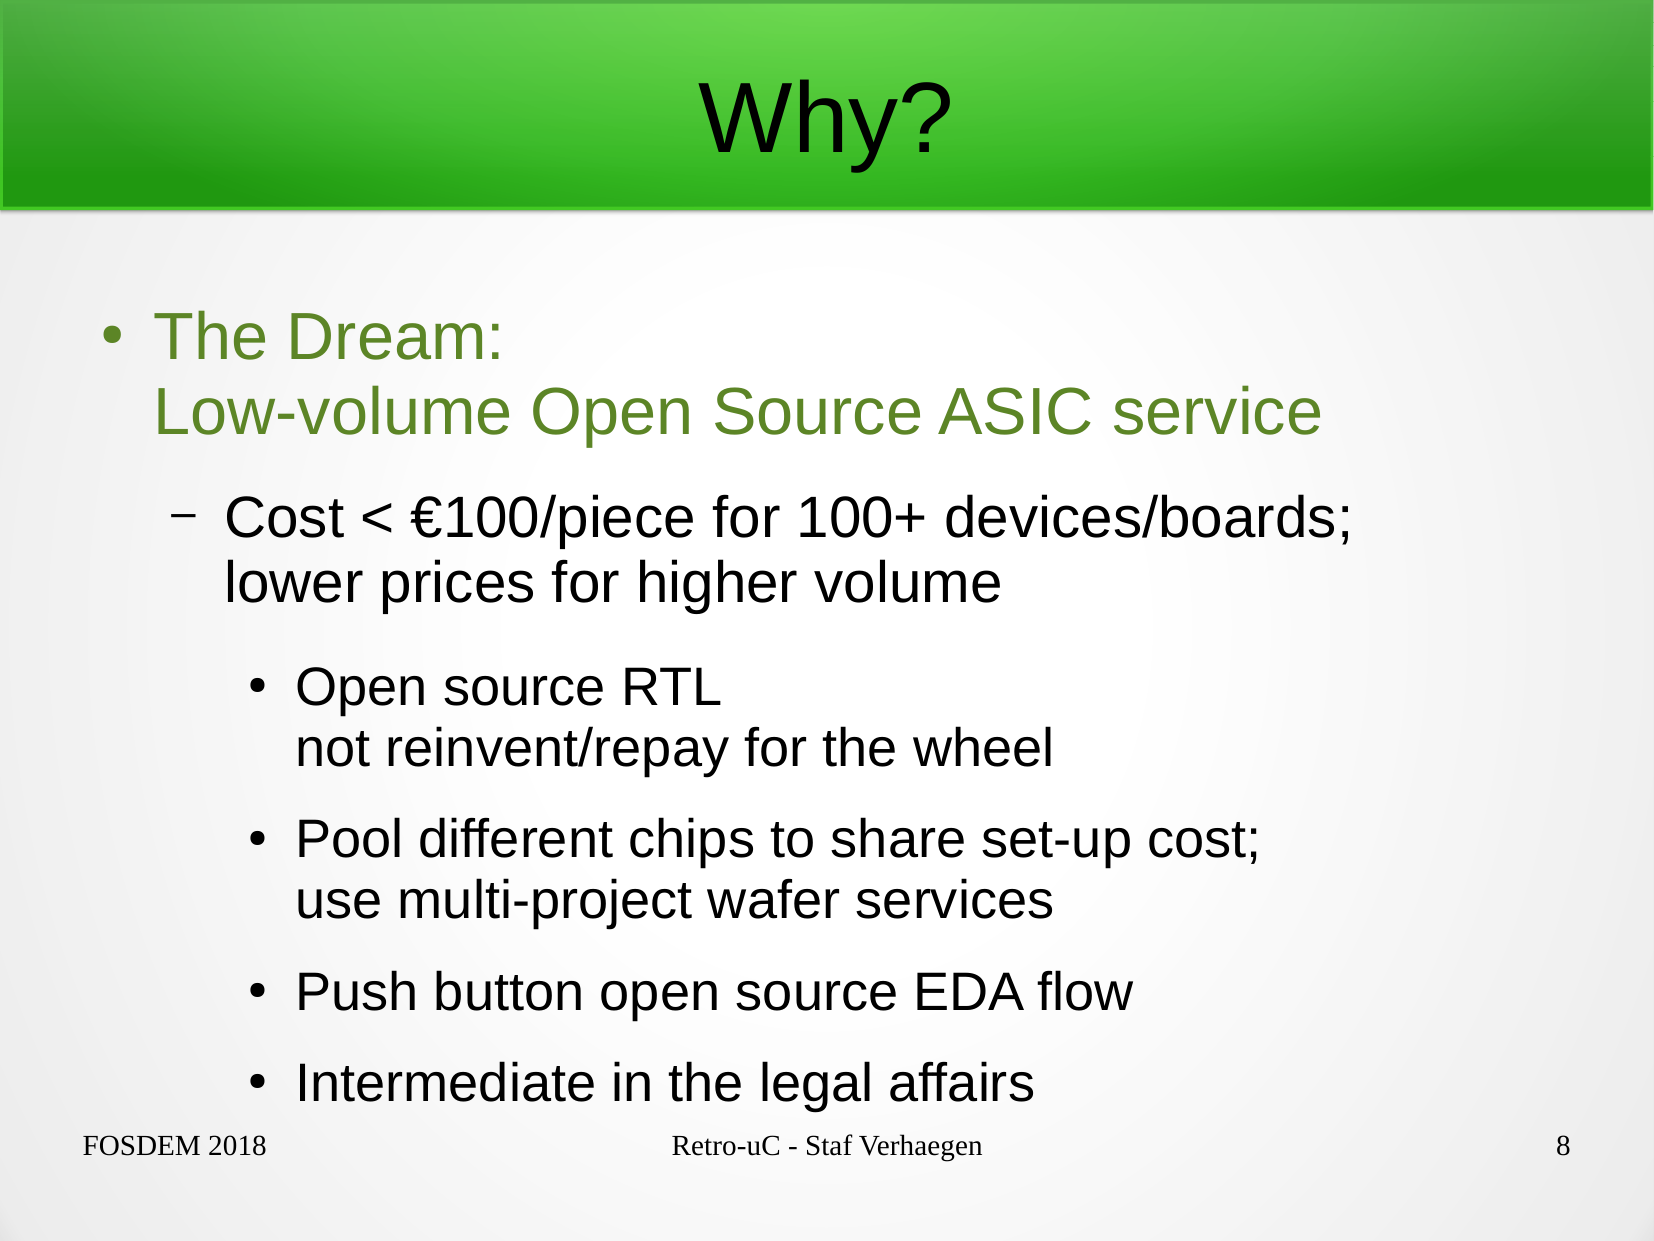

# Why?
The Dream:
Low-volume Open Source ASIC service
Cost < €100/piece for 100+ devices/boards;
lower prices for higher volume
Open source RTL
not reinvent/repay for the wheel
Pool different chips to share set-up cost;
use multi-project wafer services
Push button open source EDA flow
Intermediate in the legal affairs
FOSDEM 2018
Retro-uC - Staf Verhaegen
8